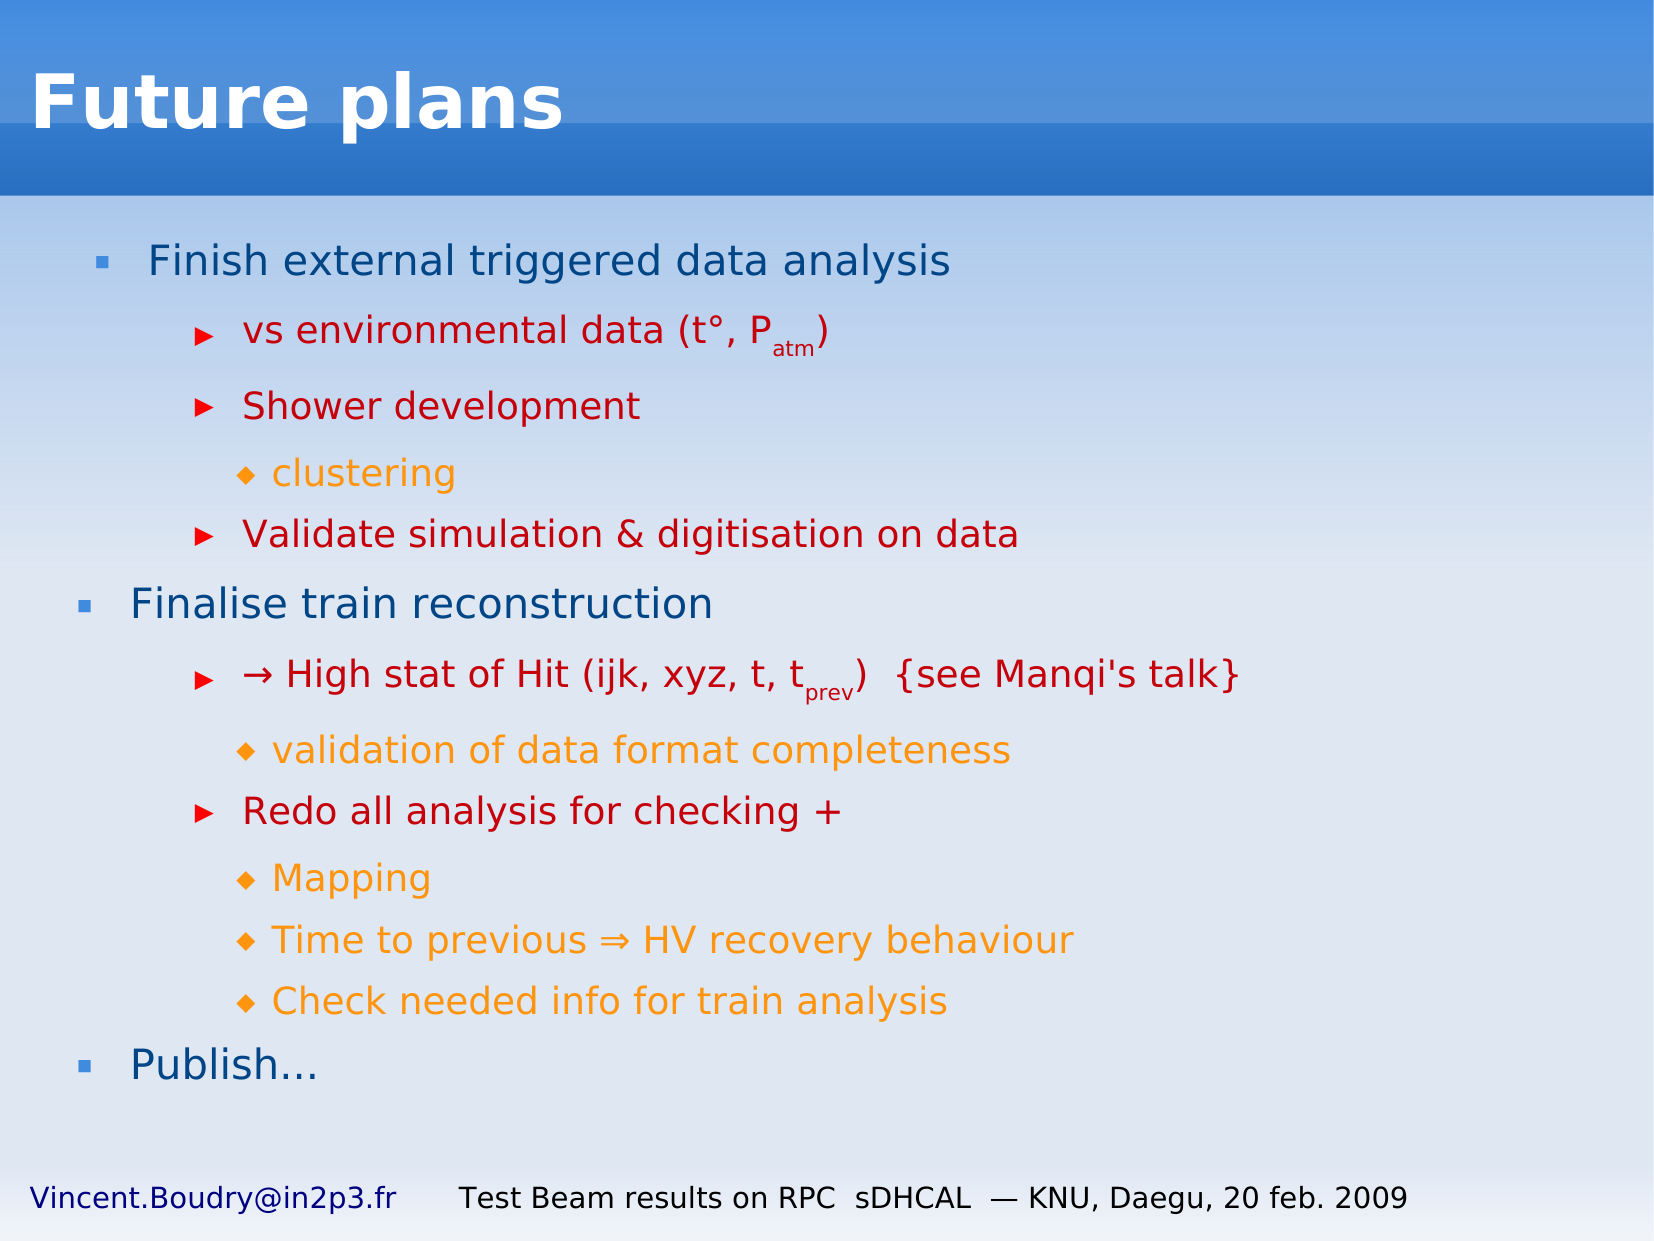

# Future plans
Finish external triggered data analysis
vs environmental data (t°, Patm)
Shower development
clustering
Validate simulation & digitisation on data
Finalise train reconstruction
→ High stat of Hit (ijk, xyz, t, tprev) {see Manqi's talk}
validation of data format completeness
Redo all analysis for checking +
Mapping
Time to previous ⇒ HV recovery behaviour
Check needed info for train analysis
Publish...
Vincent.Boudry@in2p3.fr
Test Beam results on RPC sDHCAL — KNU, Daegu, 20 feb. 2009